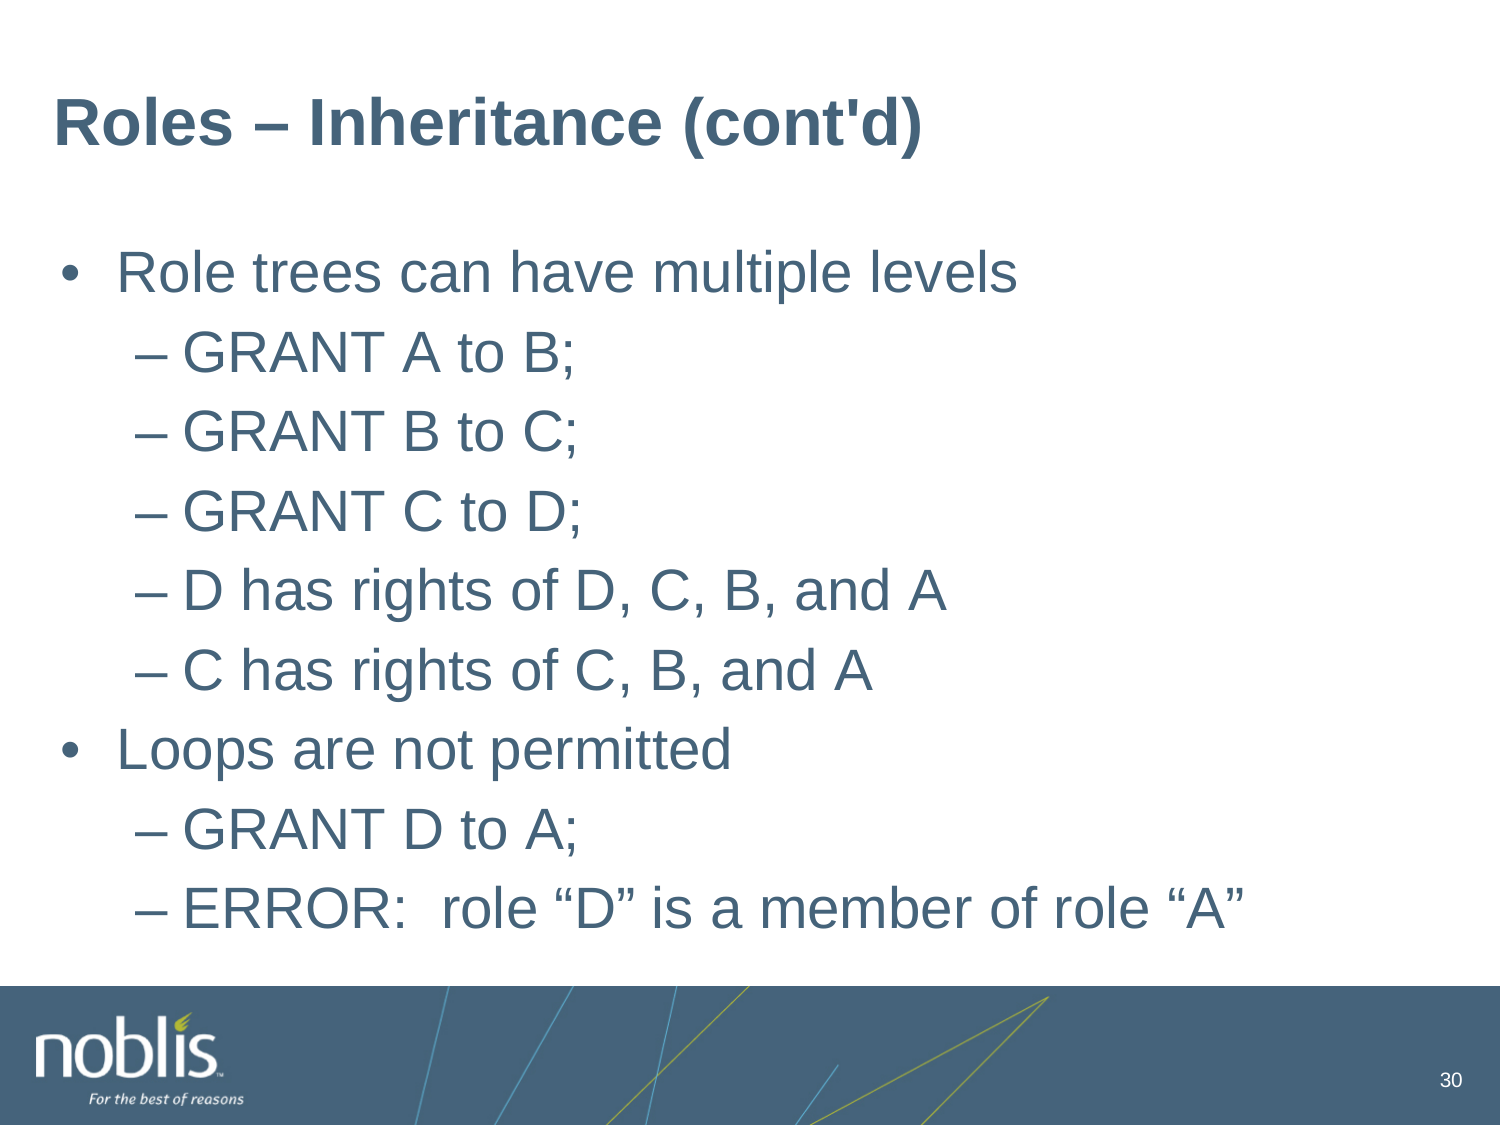

# Roles – Inheritance (cont'd)
Role trees can have multiple levels
GRANT A to B;
GRANT B to C;
GRANT C to D;
D has rights of D, C, B, and A
C has rights of C, B, and A
Loops are not permitted
GRANT D to A;
ERROR: role “D” is a member of role “A”